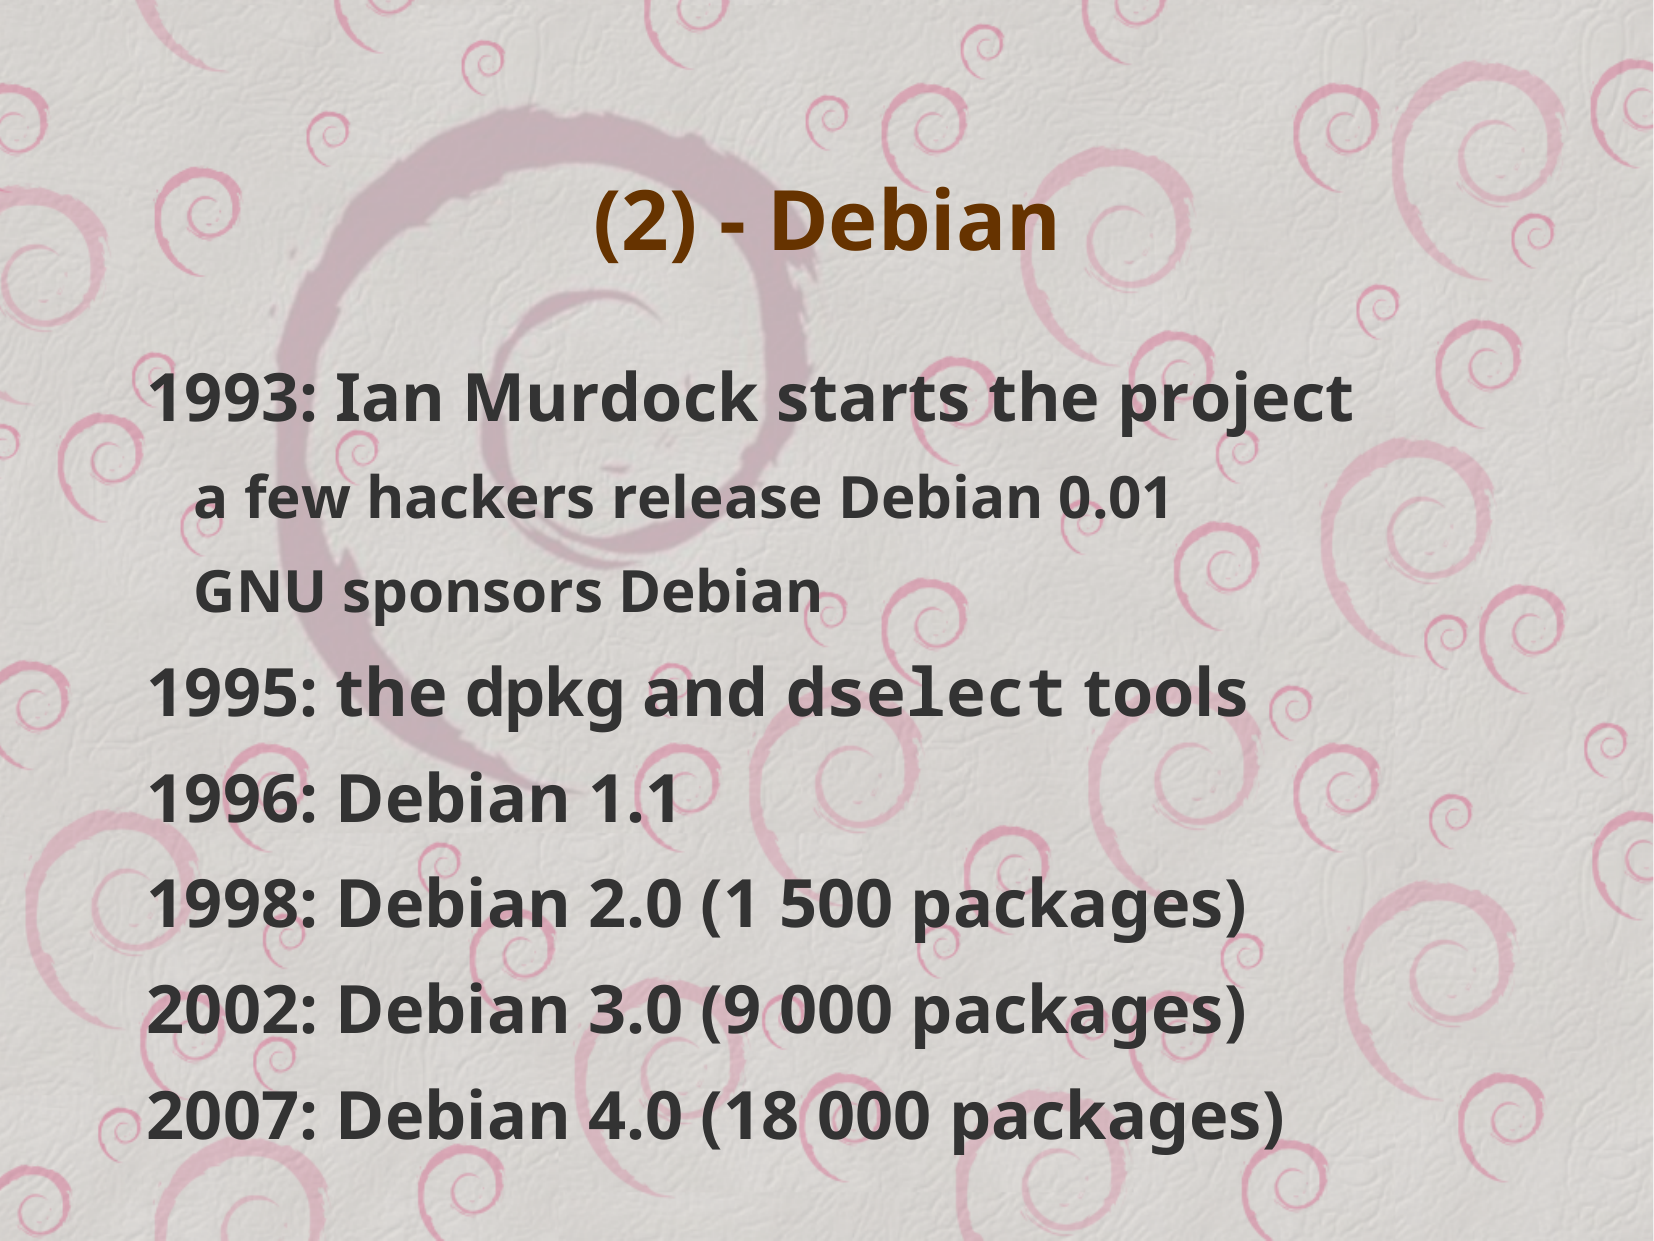

# (2) - Debian
1993: Ian Murdock starts the project
a few hackers release Debian 0.01
GNU sponsors Debian
1995: the dpkg and dselect tools
1996: Debian 1.1
1998: Debian 2.0 (1 500 packages)
2002: Debian 3.0 (9 000 packages)
2007: Debian 4.0 (18 000 packages)